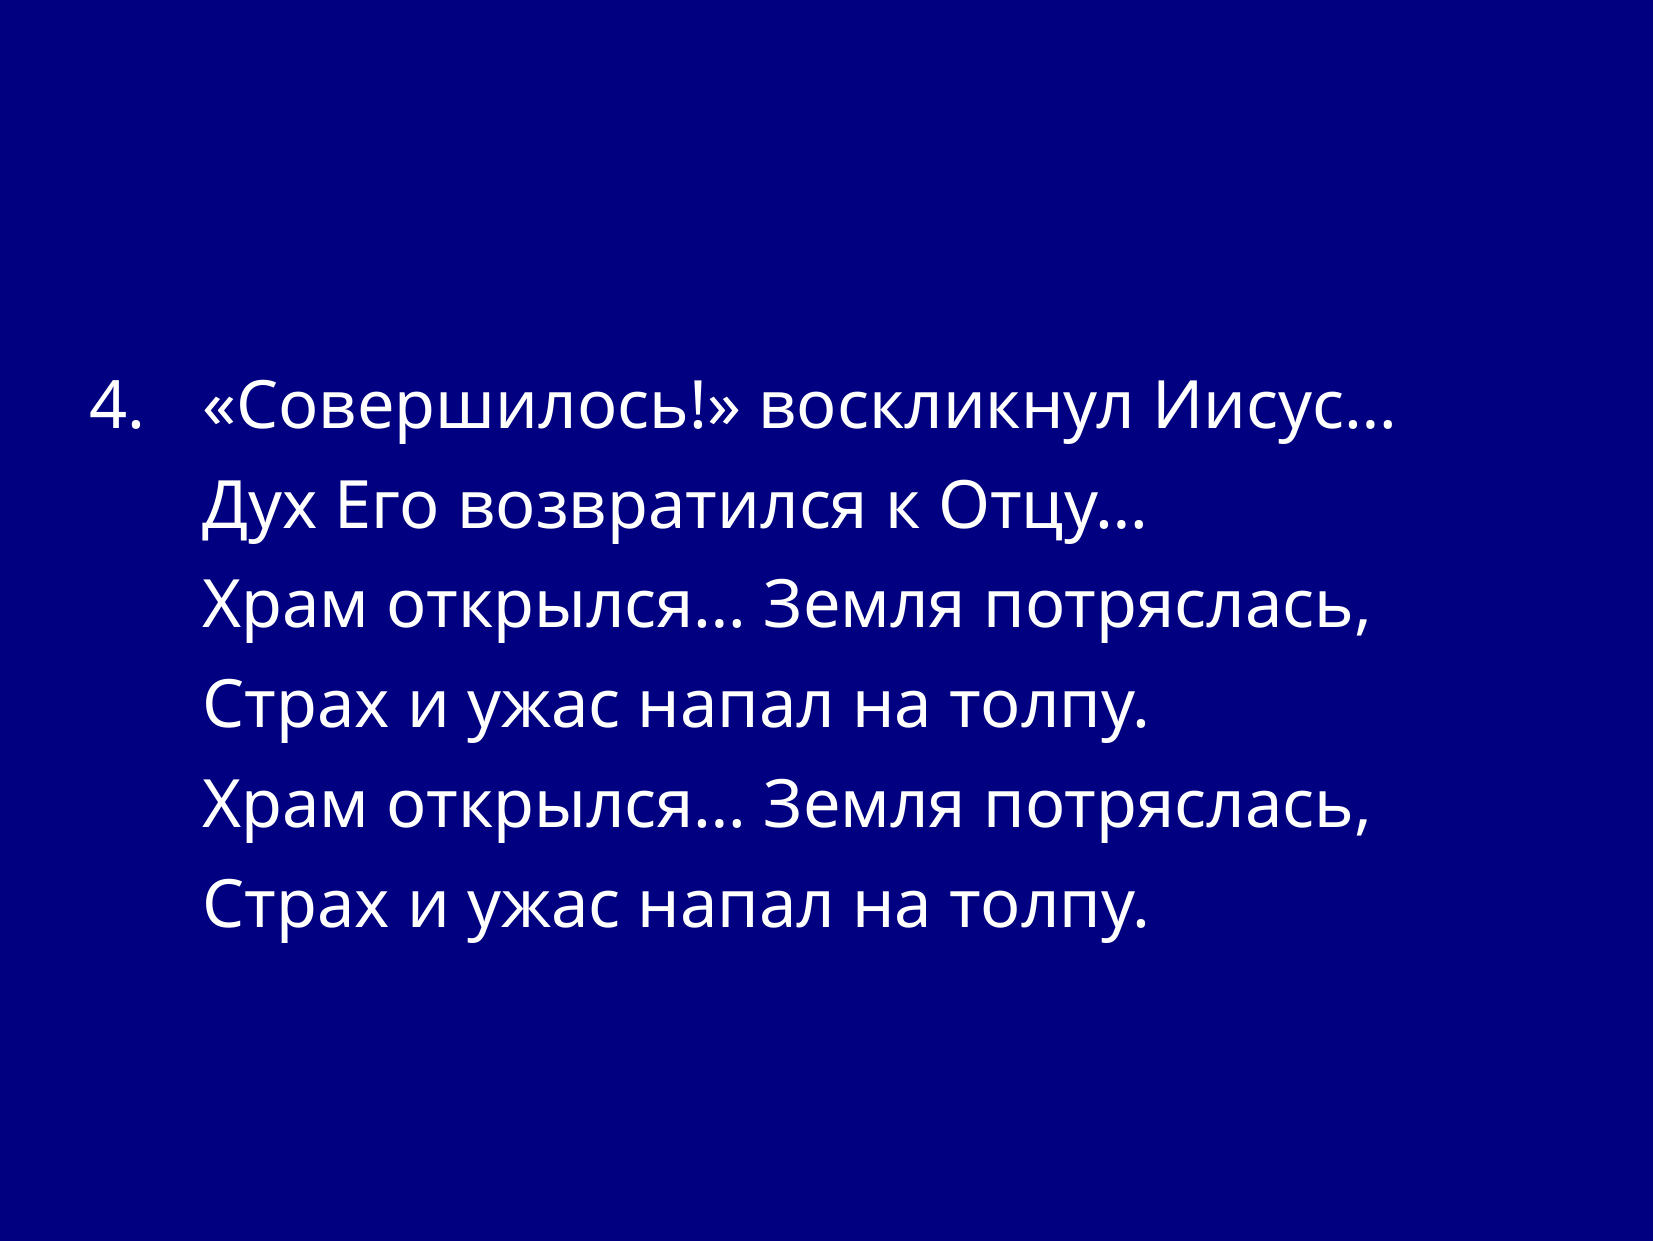

4.	«Совершилось!» воскликнул Иисус…
	Дух Его возвратился к Отцу…
	Храм открылся… Земля потряслась,
	Страх и ужас напал на толпу.
	Храм открылся… Земля потряслась,
	Страх и ужас напал на толпу.